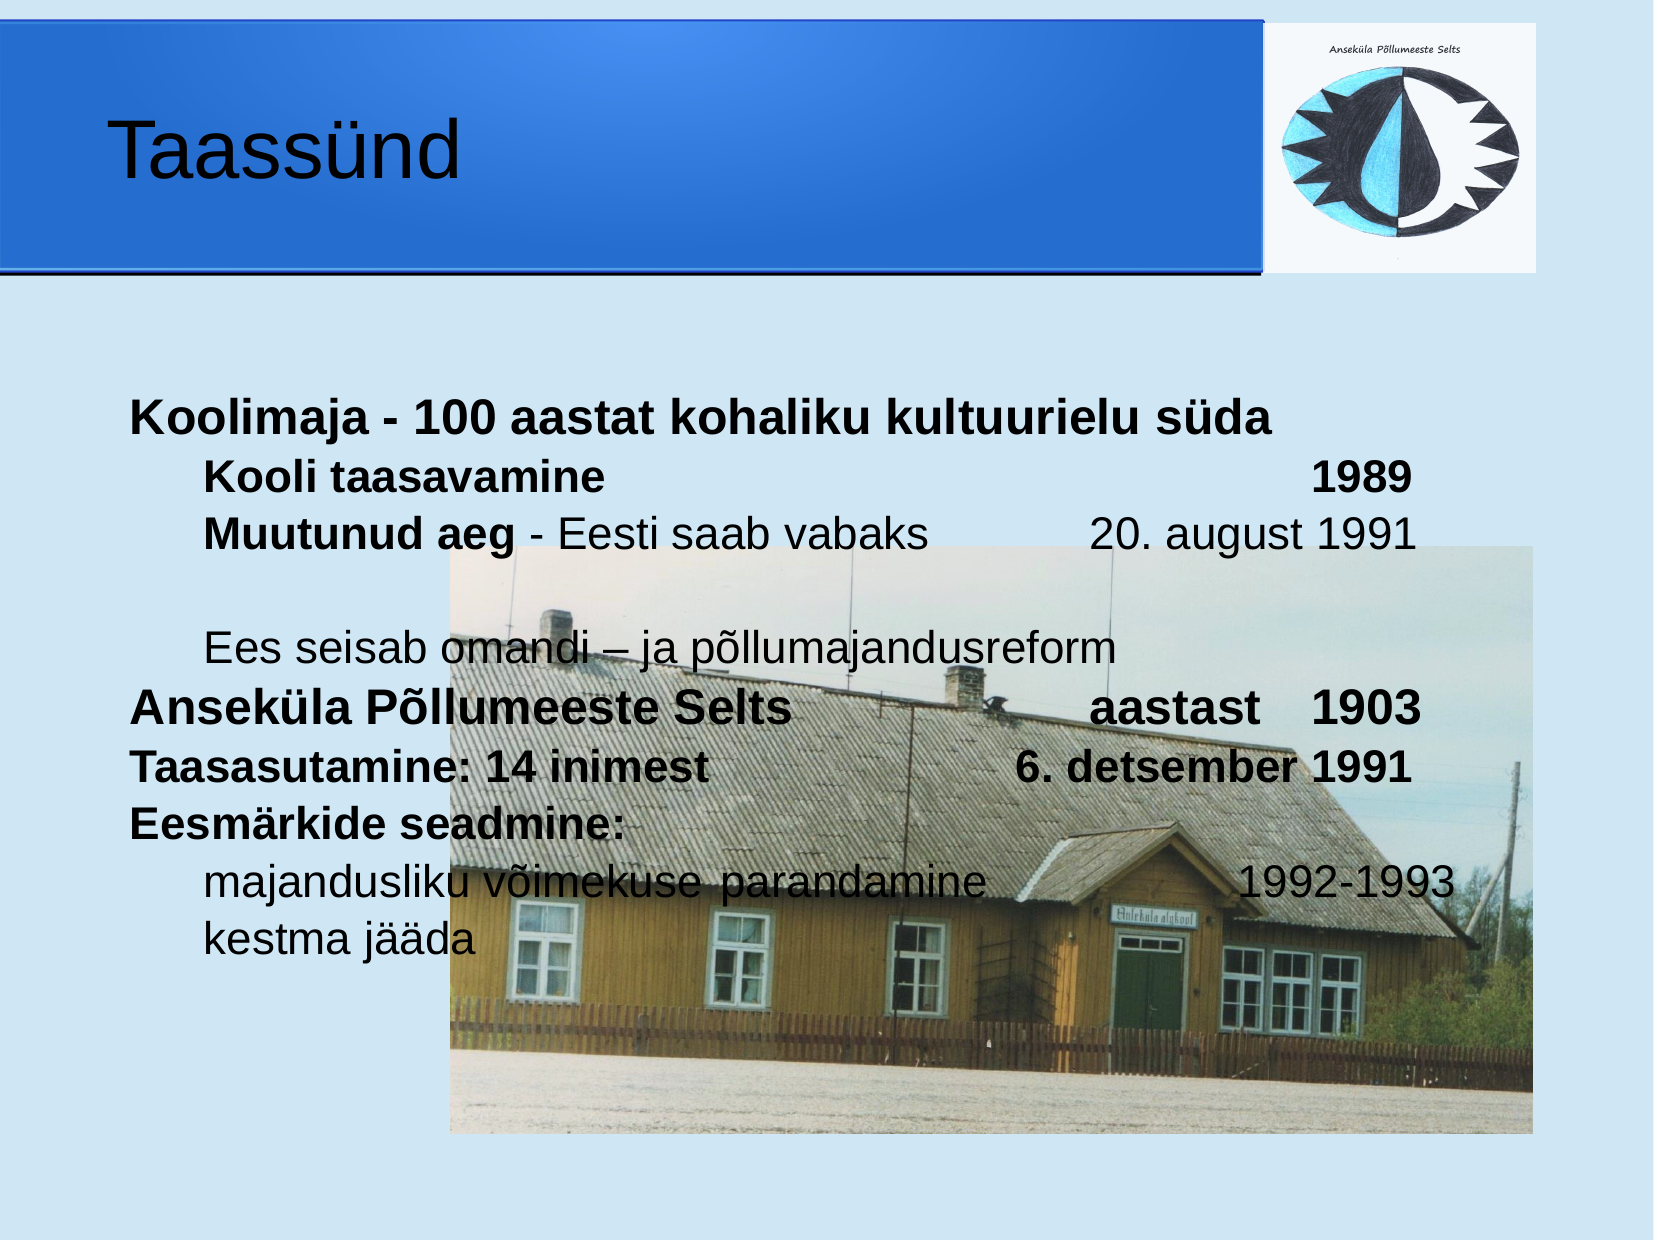

# Taassünd
Koolimaja - 100 aastat kohaliku kultuurielu süda
	Kooli taasavamine 										1989
 	Muutunud aeg - Eesti saab vabaks			20. august 1991
	Ees seisab omandi – ja põllumajandusreform
Anseküla Põllumeeste Selts 	 			aastast 	1903
Taasasutamine: 14 inimest					6. detsember 1991
Eesmärkide seadmine:
	majandusliku võimekuse	parandamine				1992-1993
 	kestma jääda